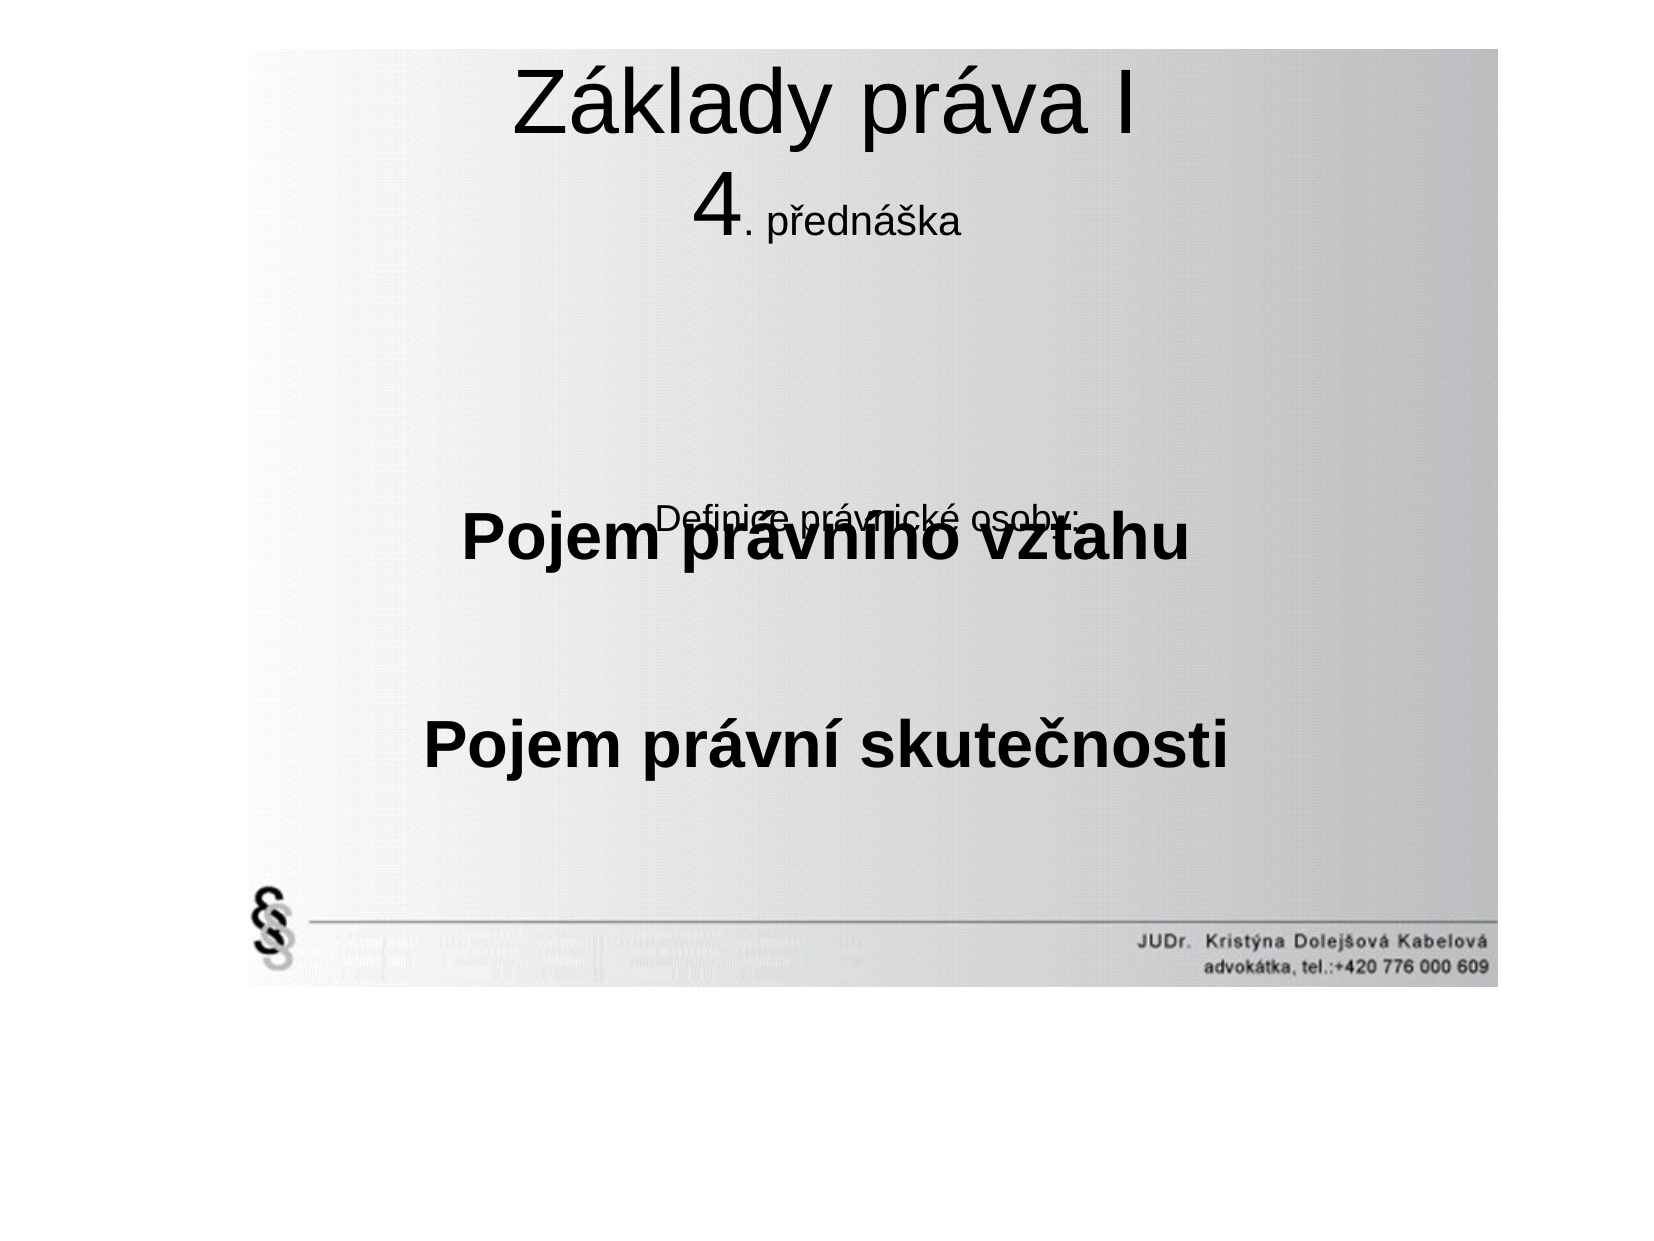

# Základy práva I 4. přednáška
Pojem právního vztahu
Pojem právní skutečnosti